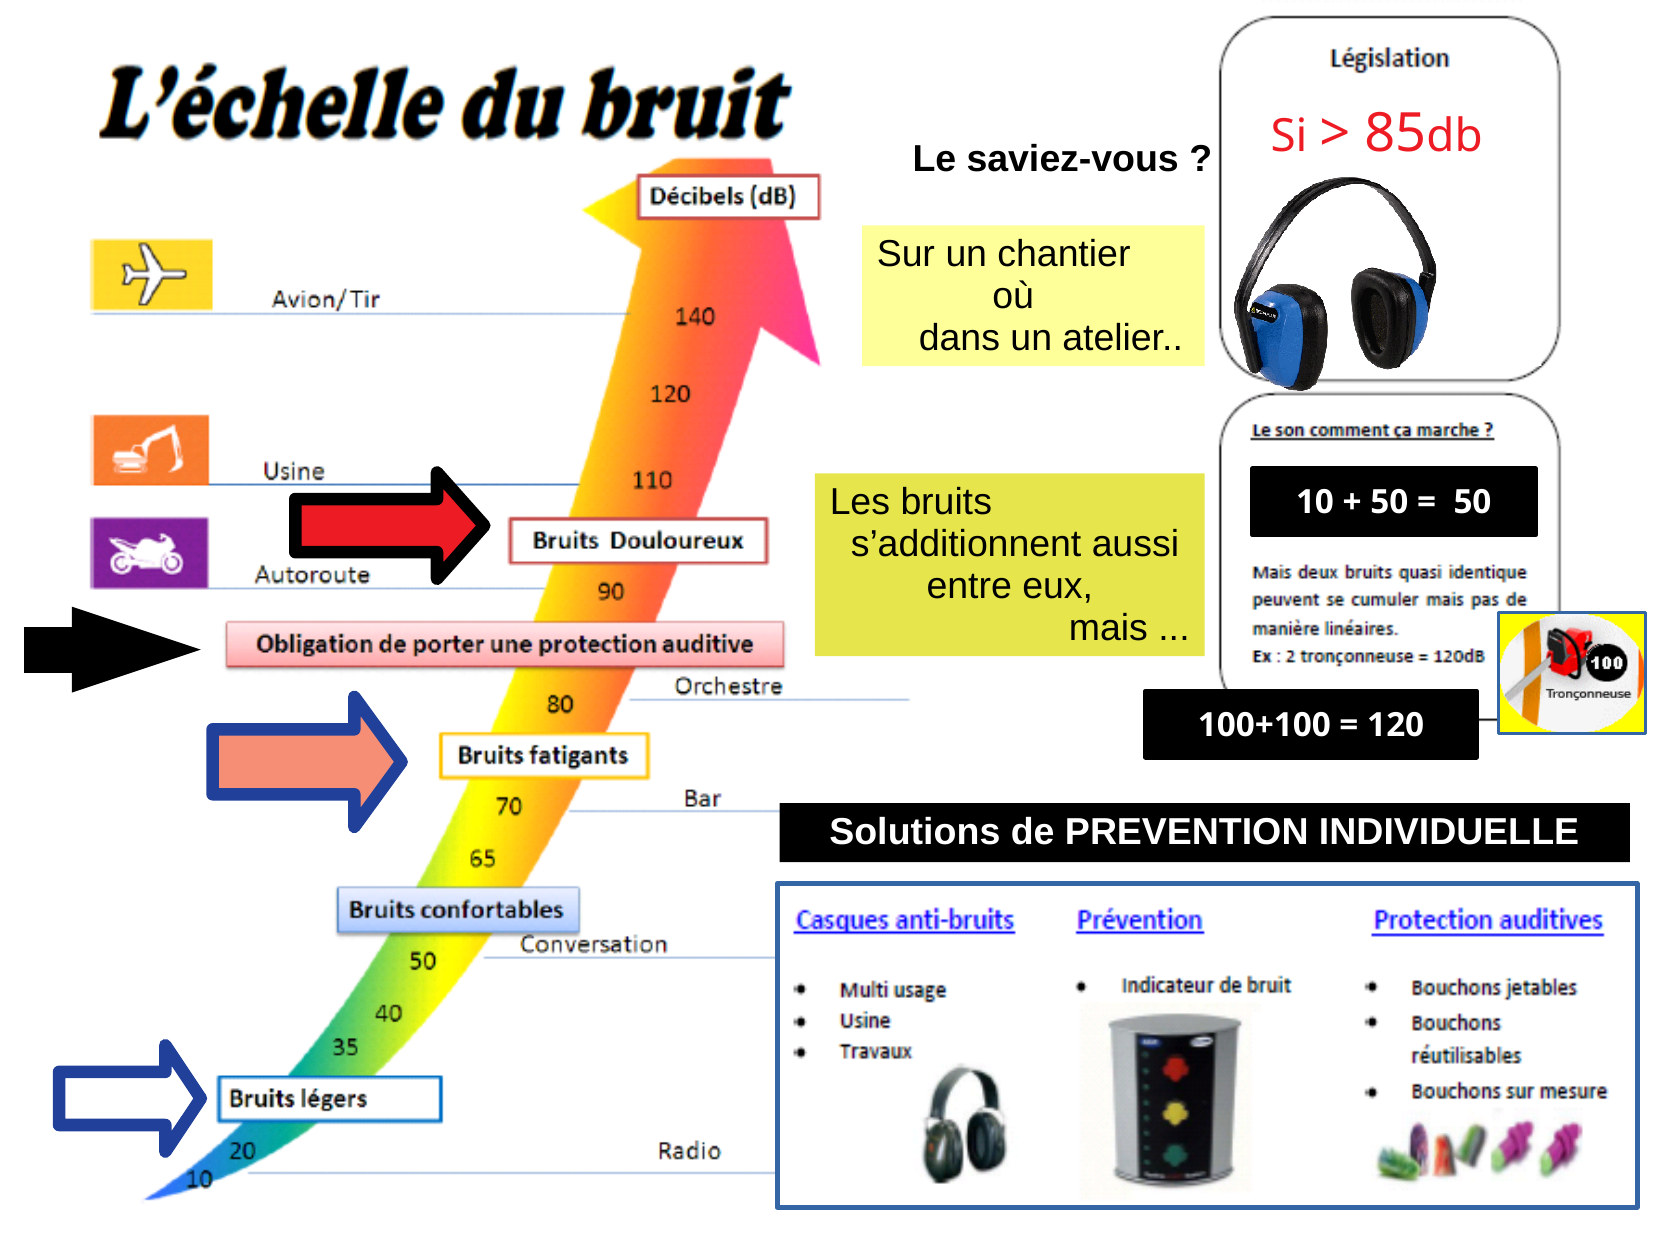

Si > 85db
Le saviez-vous ?
Sur un chantier
 où
 dans un atelier..
10 + 50 = 50
Les bruits
 s’additionnent aussi
entre eux,
 mais ...
100+100 = 120
Solutions de PREVENTION INDIVIDUELLE